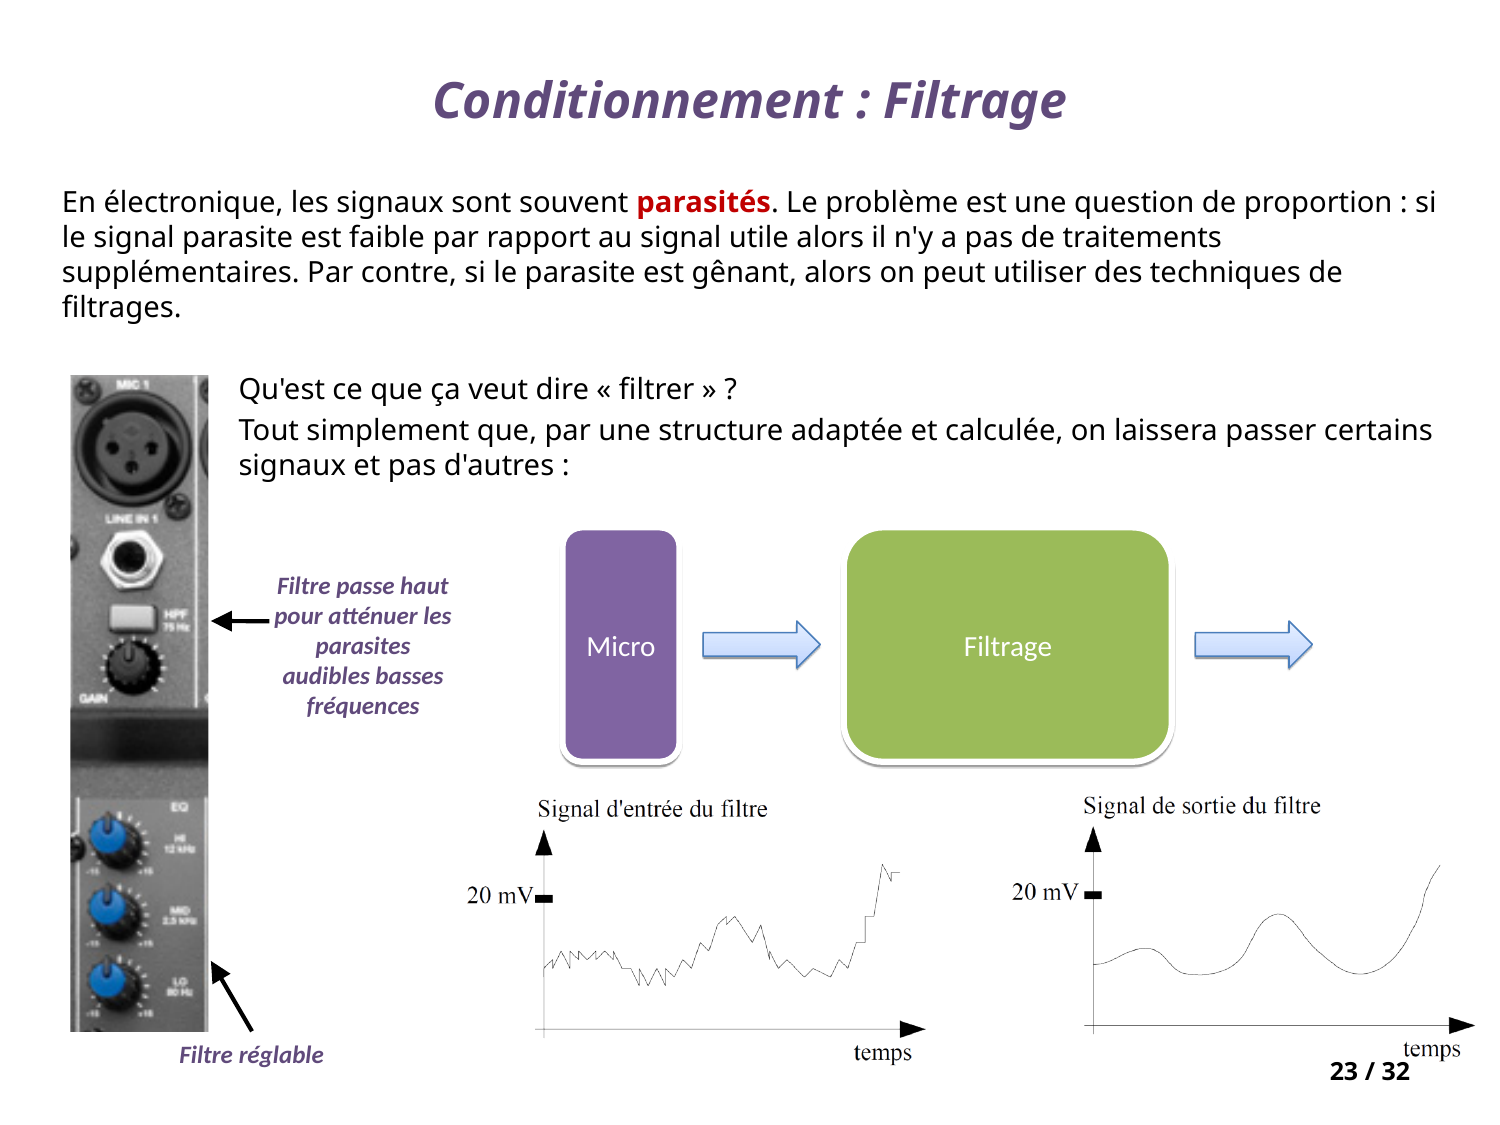

# Conditionnement : Filtrage
En électronique, les signaux sont souvent parasités. Le problème est une question de proportion : si le signal parasite est faible par rapport au signal utile alors il n'y a pas de traitements supplémentaires. Par contre, si le parasite est gênant, alors on peut utiliser des techniques de filtrages.
Qu'est ce que ça veut dire « filtrer » ?
Tout simplement que, par une structure adaptée et calculée, on laissera passer certains signaux et pas d'autres :
Micro
Filtrage
Filtre passe haut
pour atténuer les parasites audibles basses fréquences
Filtre réglable